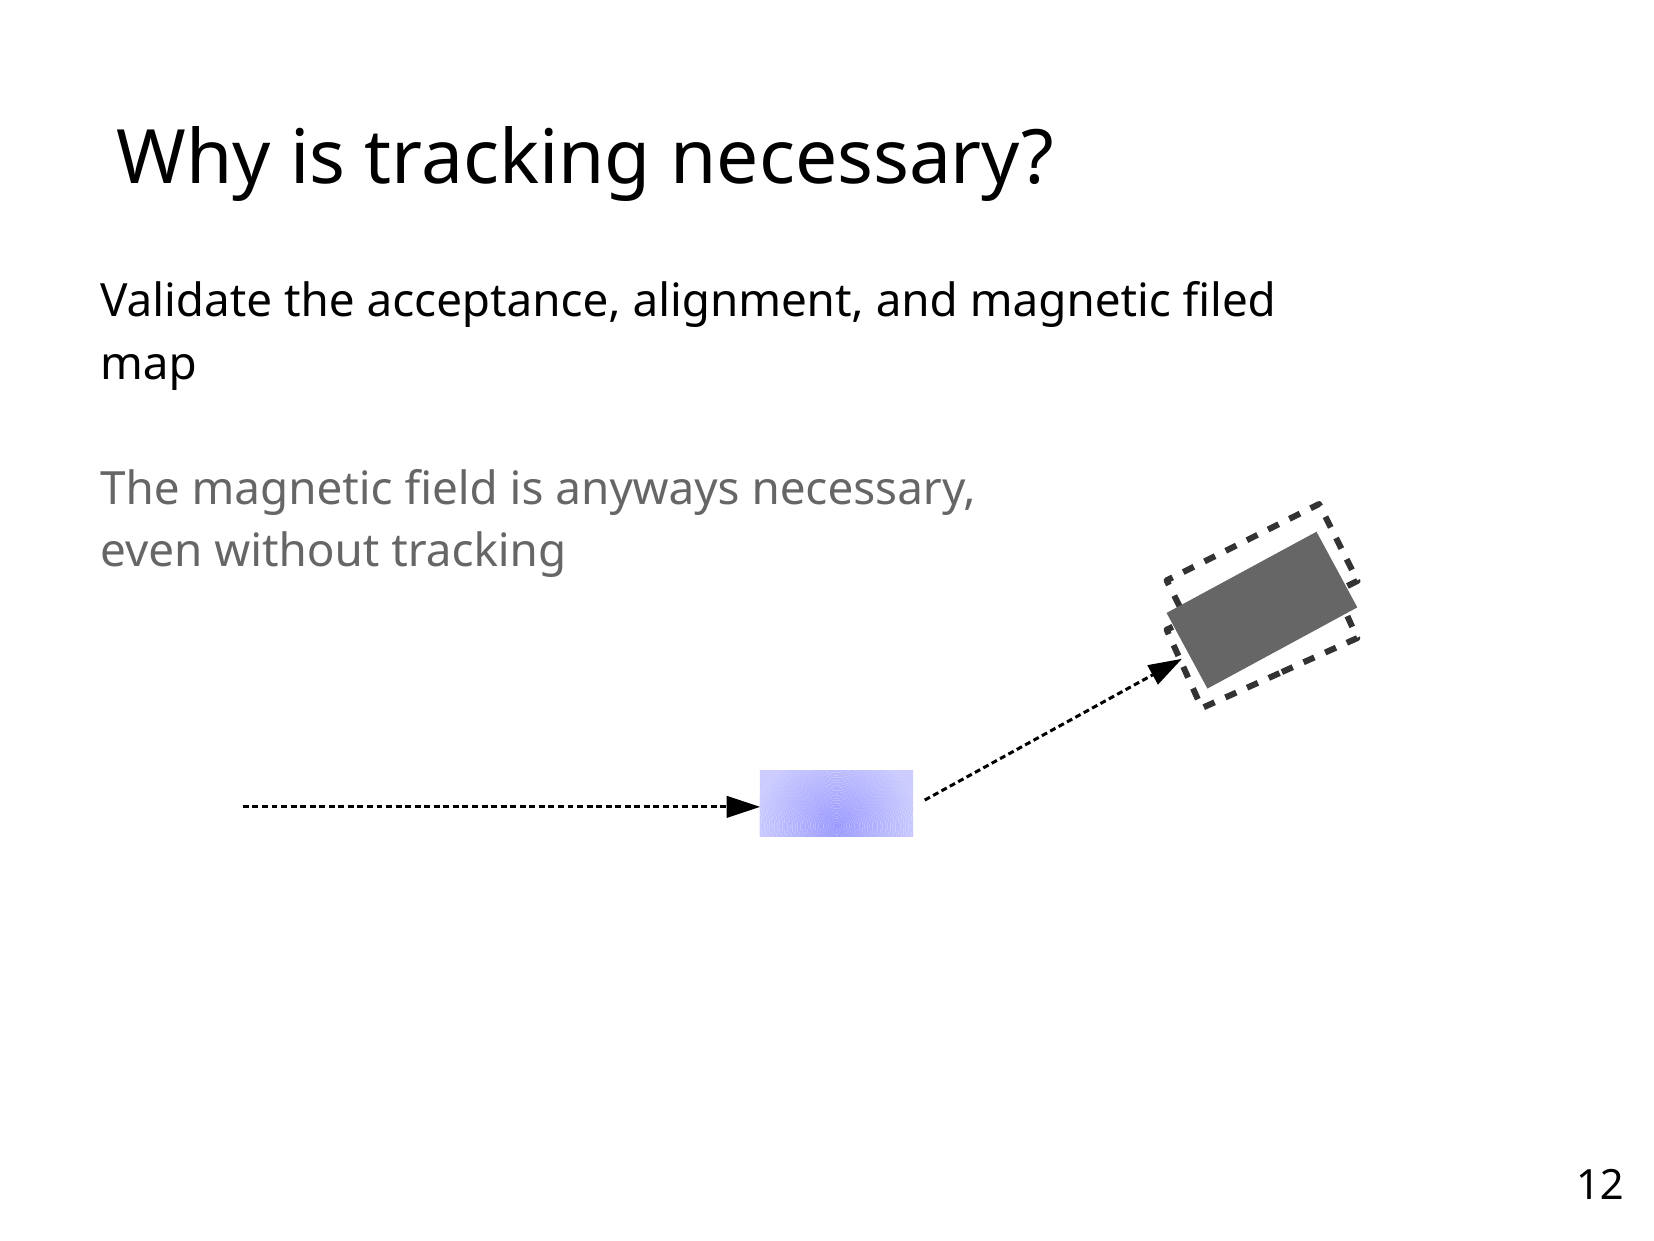

Why is tracking necessary?
Validate the acceptance, alignment, and magnetic filed map
The magnetic field is anyways necessary,
even without tracking
12